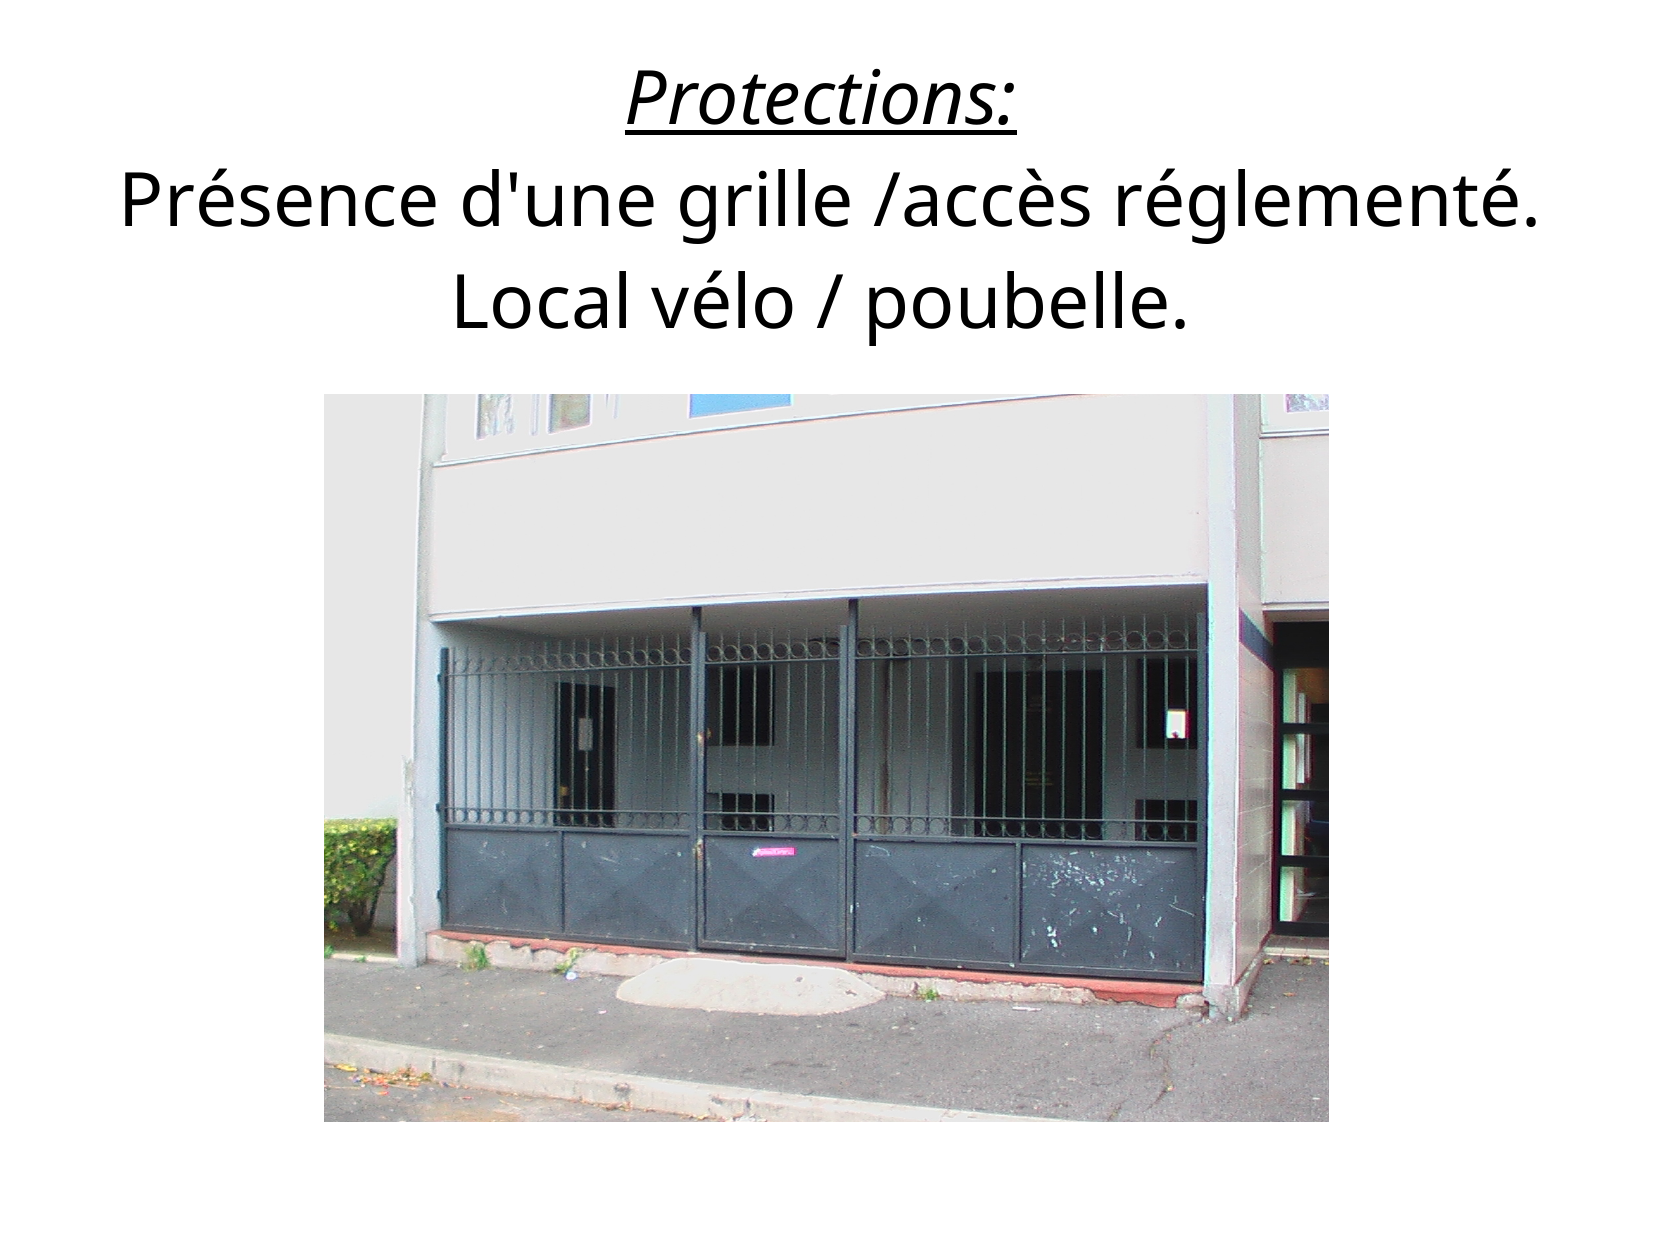

# Protections: Présence d'une grille /accès réglementé. Local vélo / poubelle.